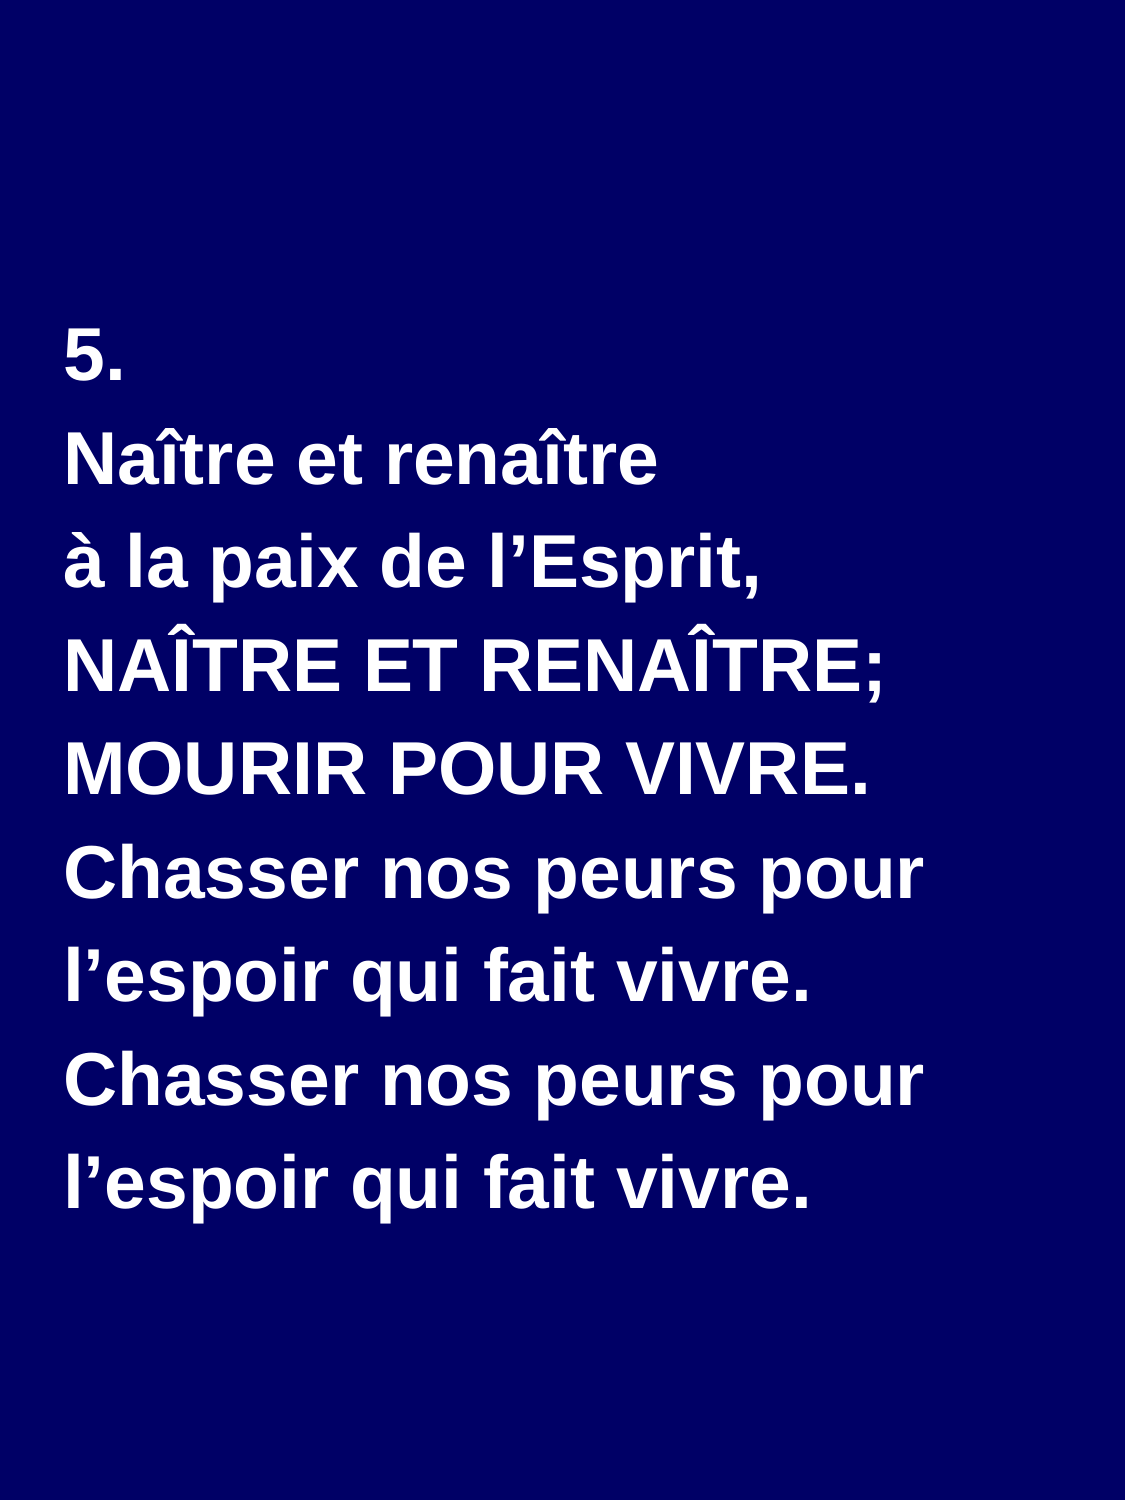

5.
Naître et renaître
à la paix de l’Esprit,
NAÎTRE ET RENAÎTRE;
MOURIR POUR VIVRE.
Chasser nos peurs pour
l’espoir qui fait vivre.
Chasser nos peurs pour
l’espoir qui fait vivre.